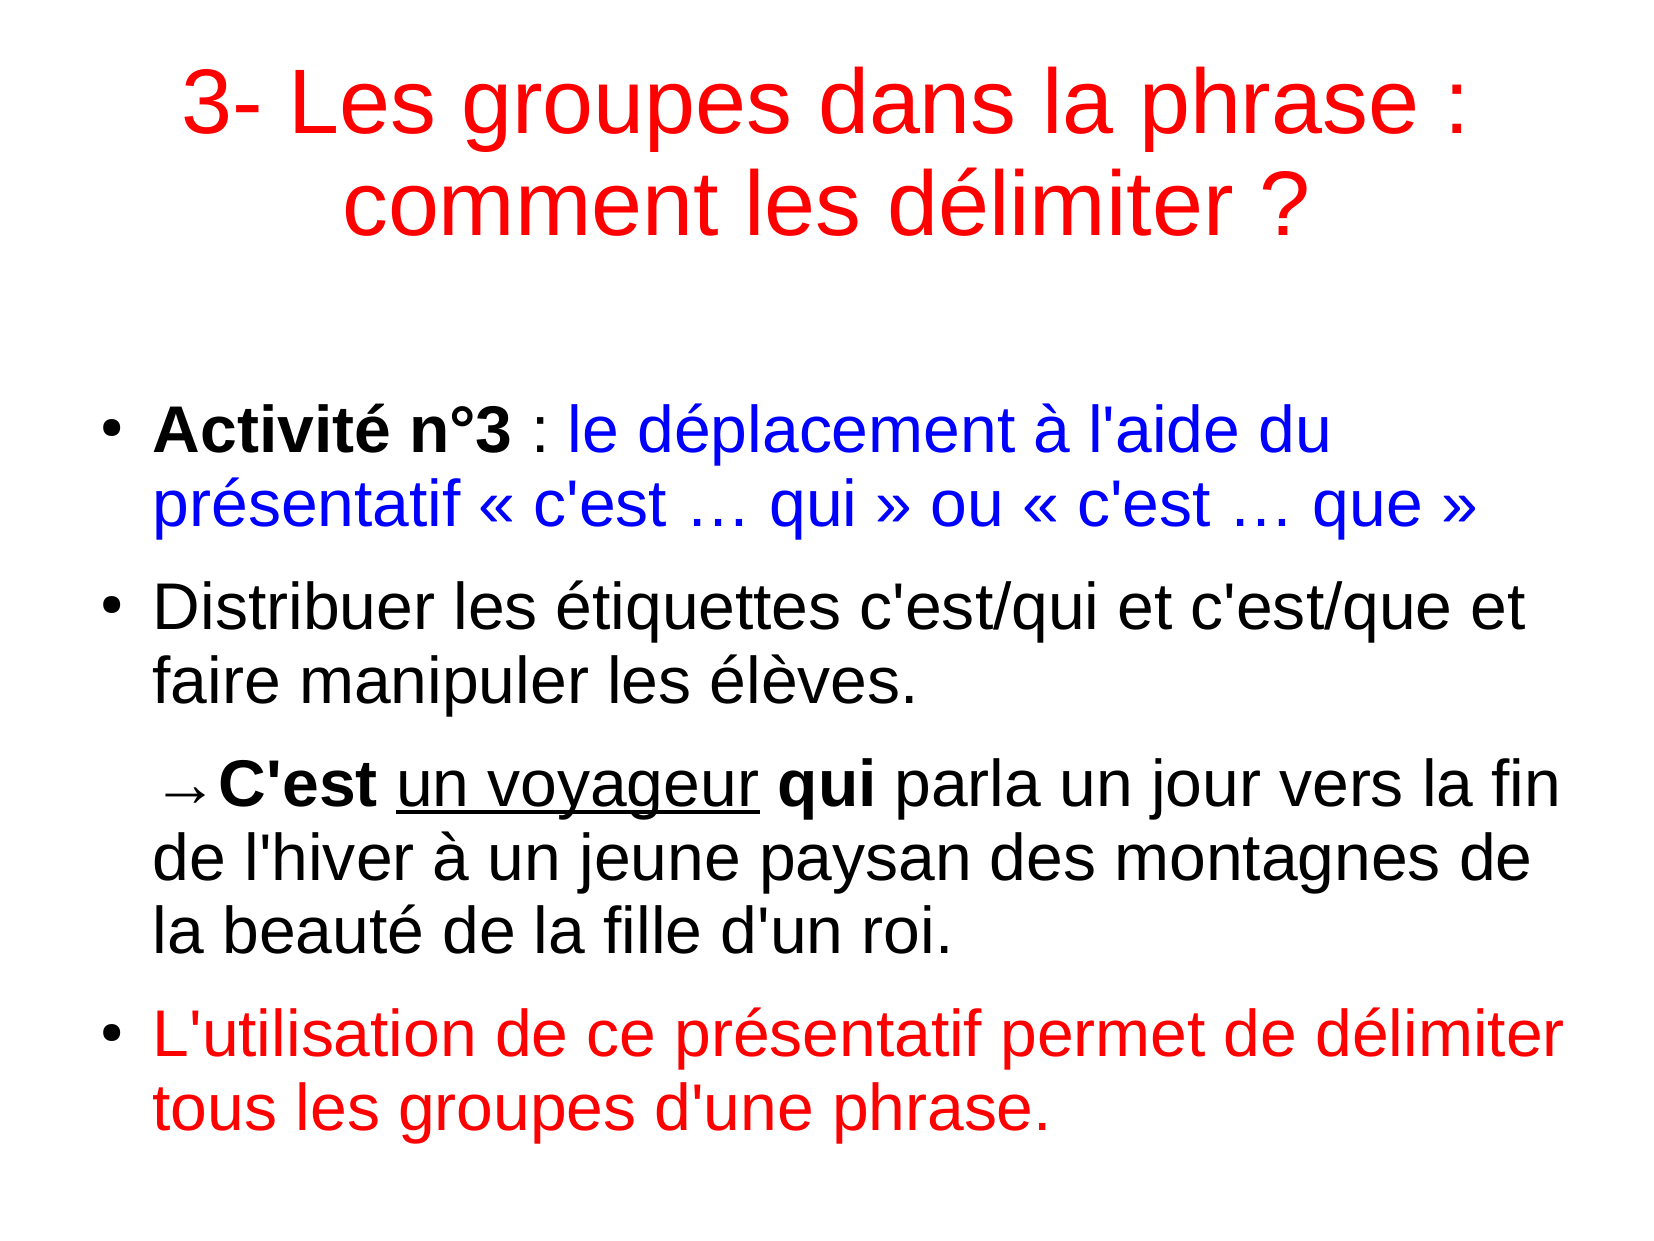

# 3- Les groupes dans la phrase : comment les délimiter ?
Activité n°3 : le déplacement à l'aide du présentatif « c'est … qui » ou « c'est … que »
Distribuer les étiquettes c'est/qui et c'est/que et faire manipuler les élèves.
→C'est un voyageur qui parla un jour vers la fin de l'hiver à un jeune paysan des montagnes de la beauté de la fille d'un roi.
L'utilisation de ce présentatif permet de délimiter tous les groupes d'une phrase.